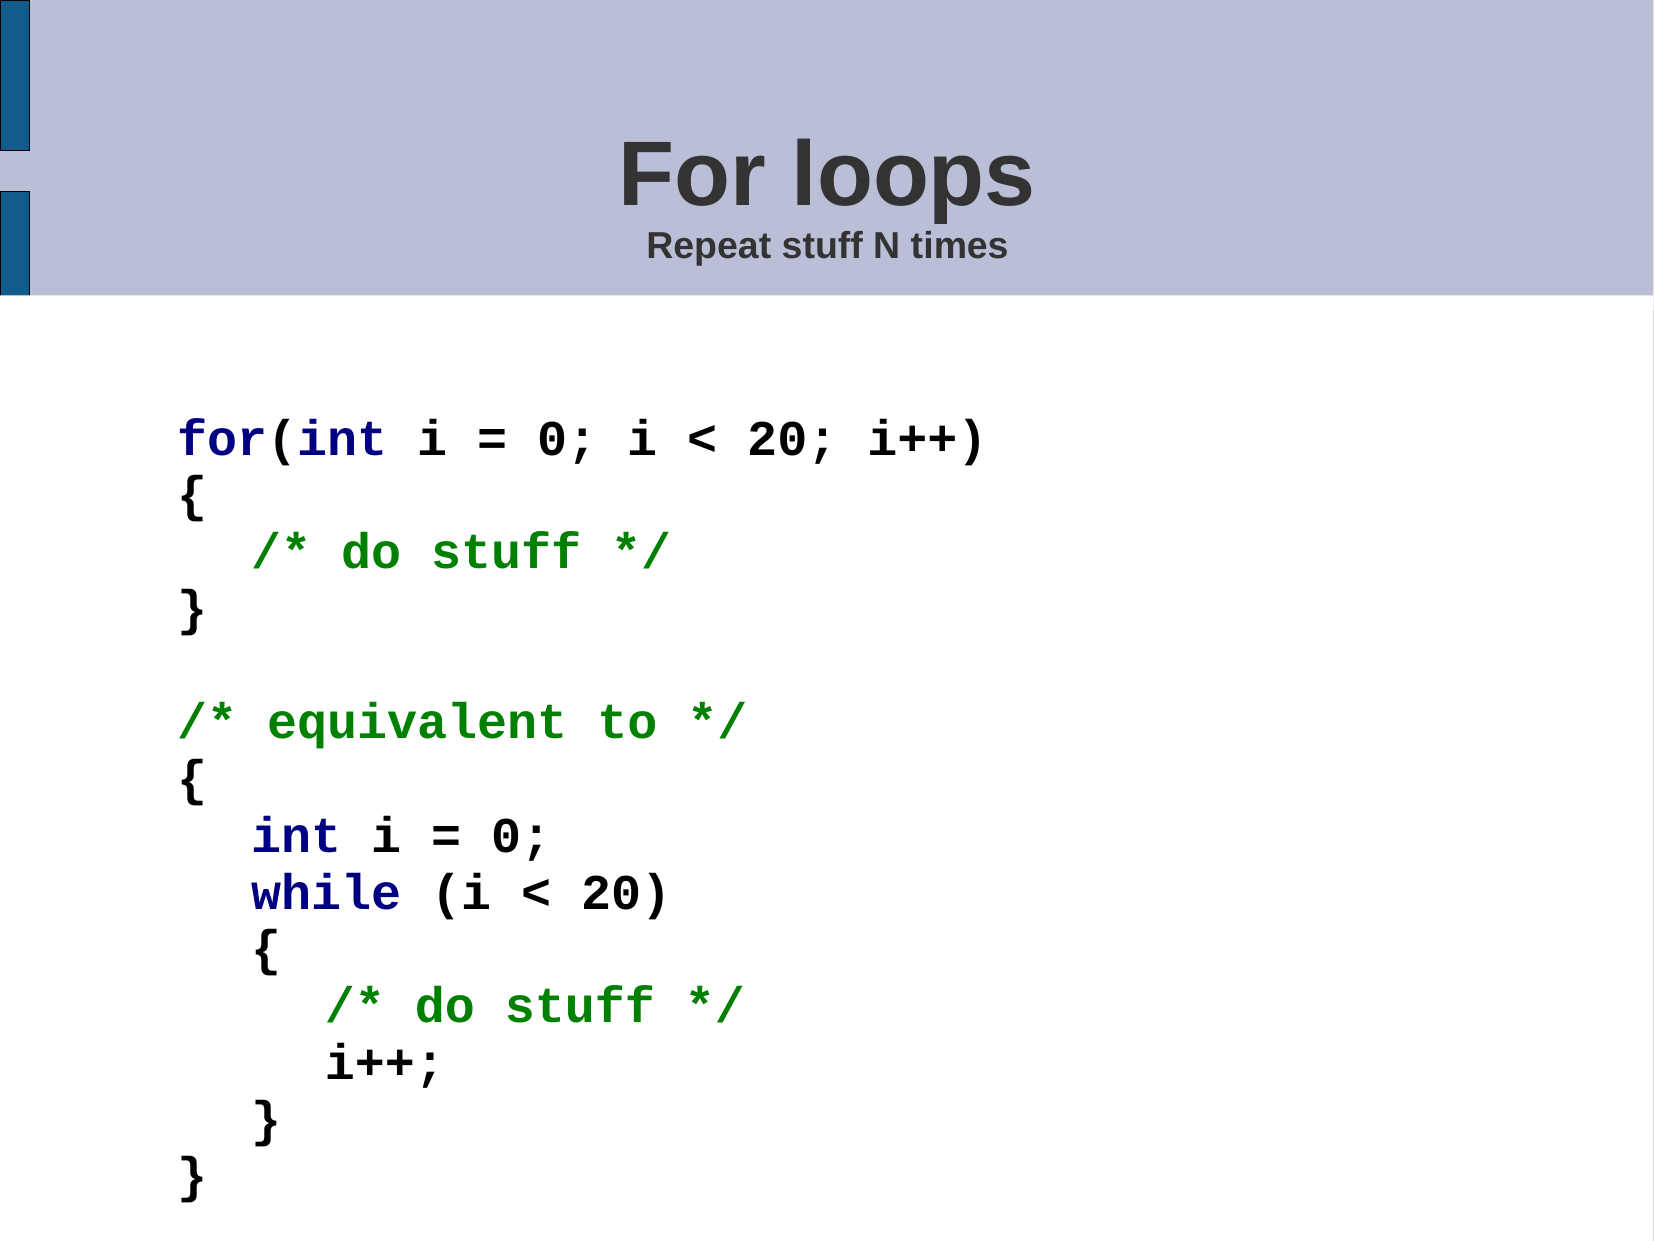

# For loops Repeat stuff N times
for(int i = 0; i < 20; i++)
{
	/* do stuff */
}
/* equivalent to */
{
	int i = 0;
	while (i < 20)
	{
		/* do stuff */
		i++;
	}
}